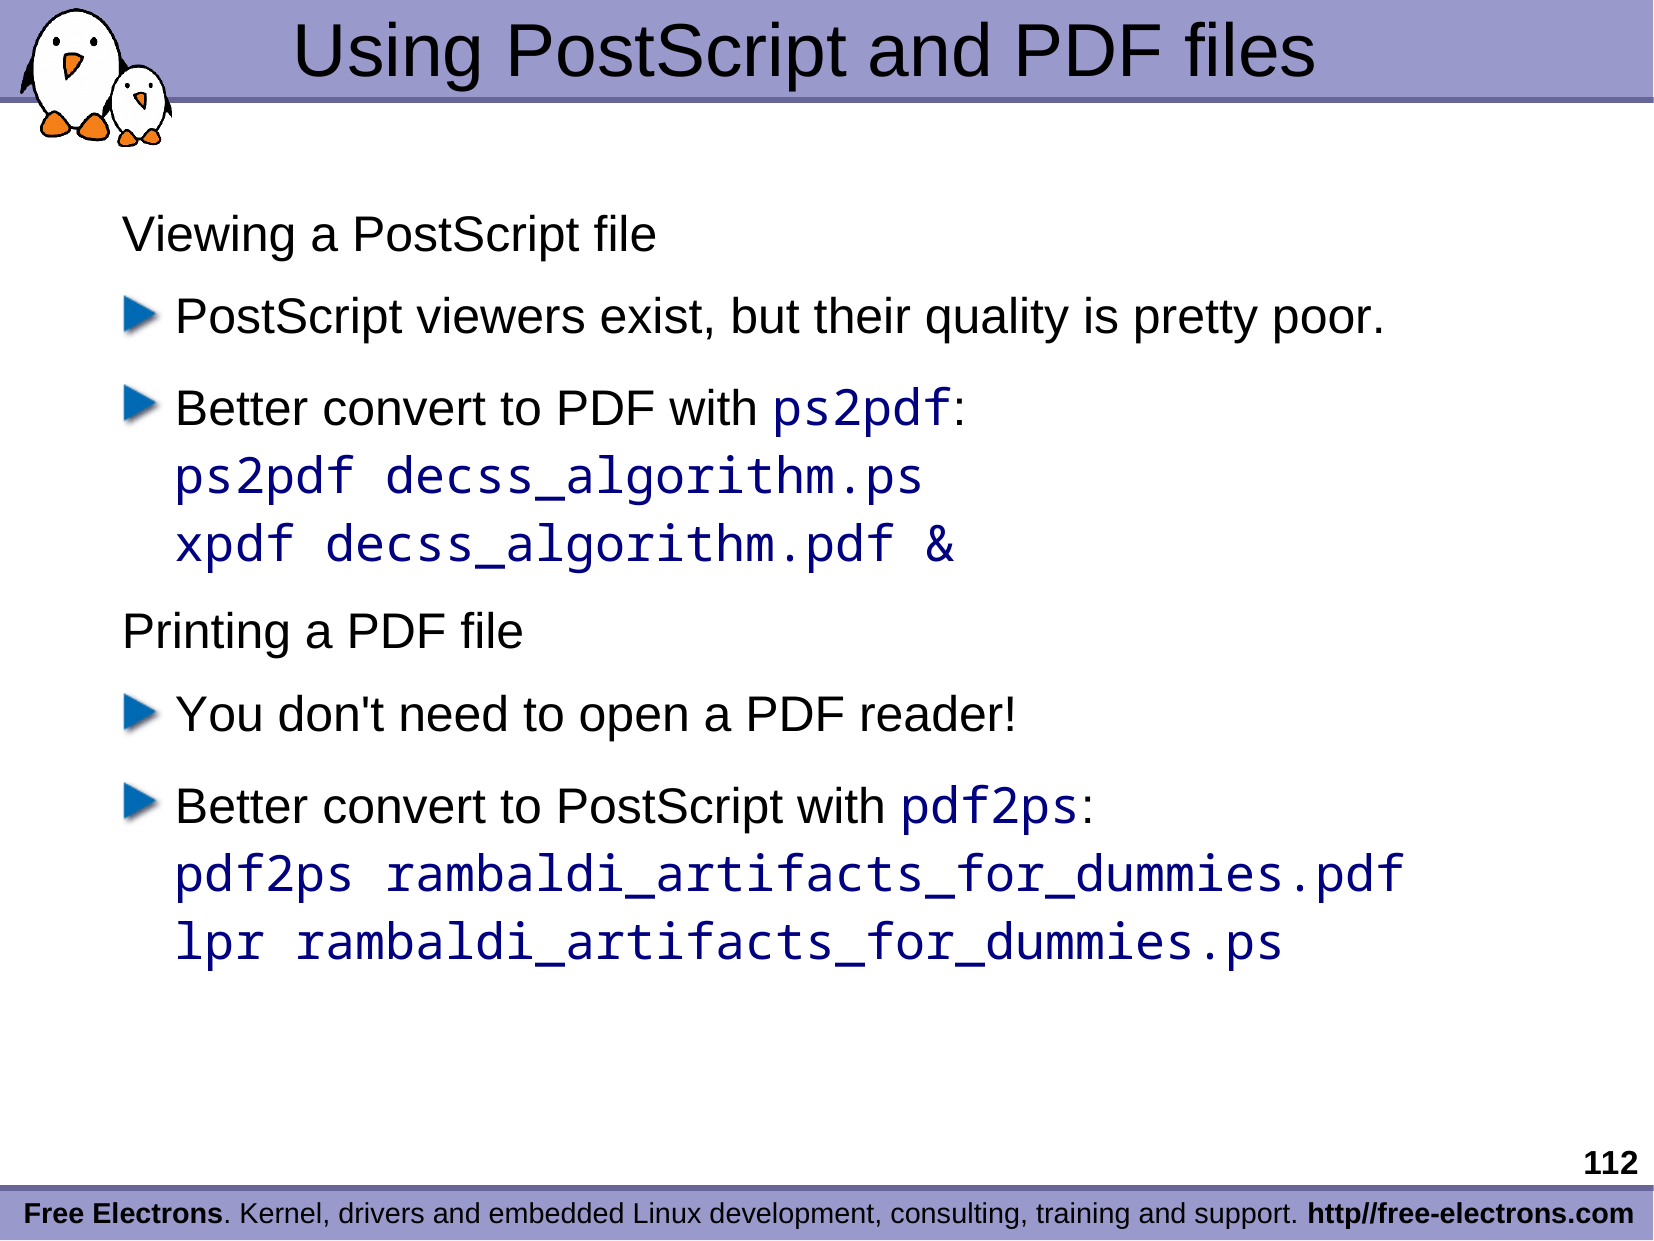

# Using PostScript and PDF files
Viewing a PostScript file
PostScript viewers exist, but their quality is pretty poor.
Better convert to PDF with ps2pdf:
ps2pdf decss_algorithm.ps
xpdf decss_algorithm.pdf &
Printing a PDF file
You don't need to open a PDF reader!
Better convert to PostScript with pdf2ps:
pdf2ps rambaldi_artifacts_for_dummies.pdf
lpr rambaldi_artifacts_for_dummies.ps